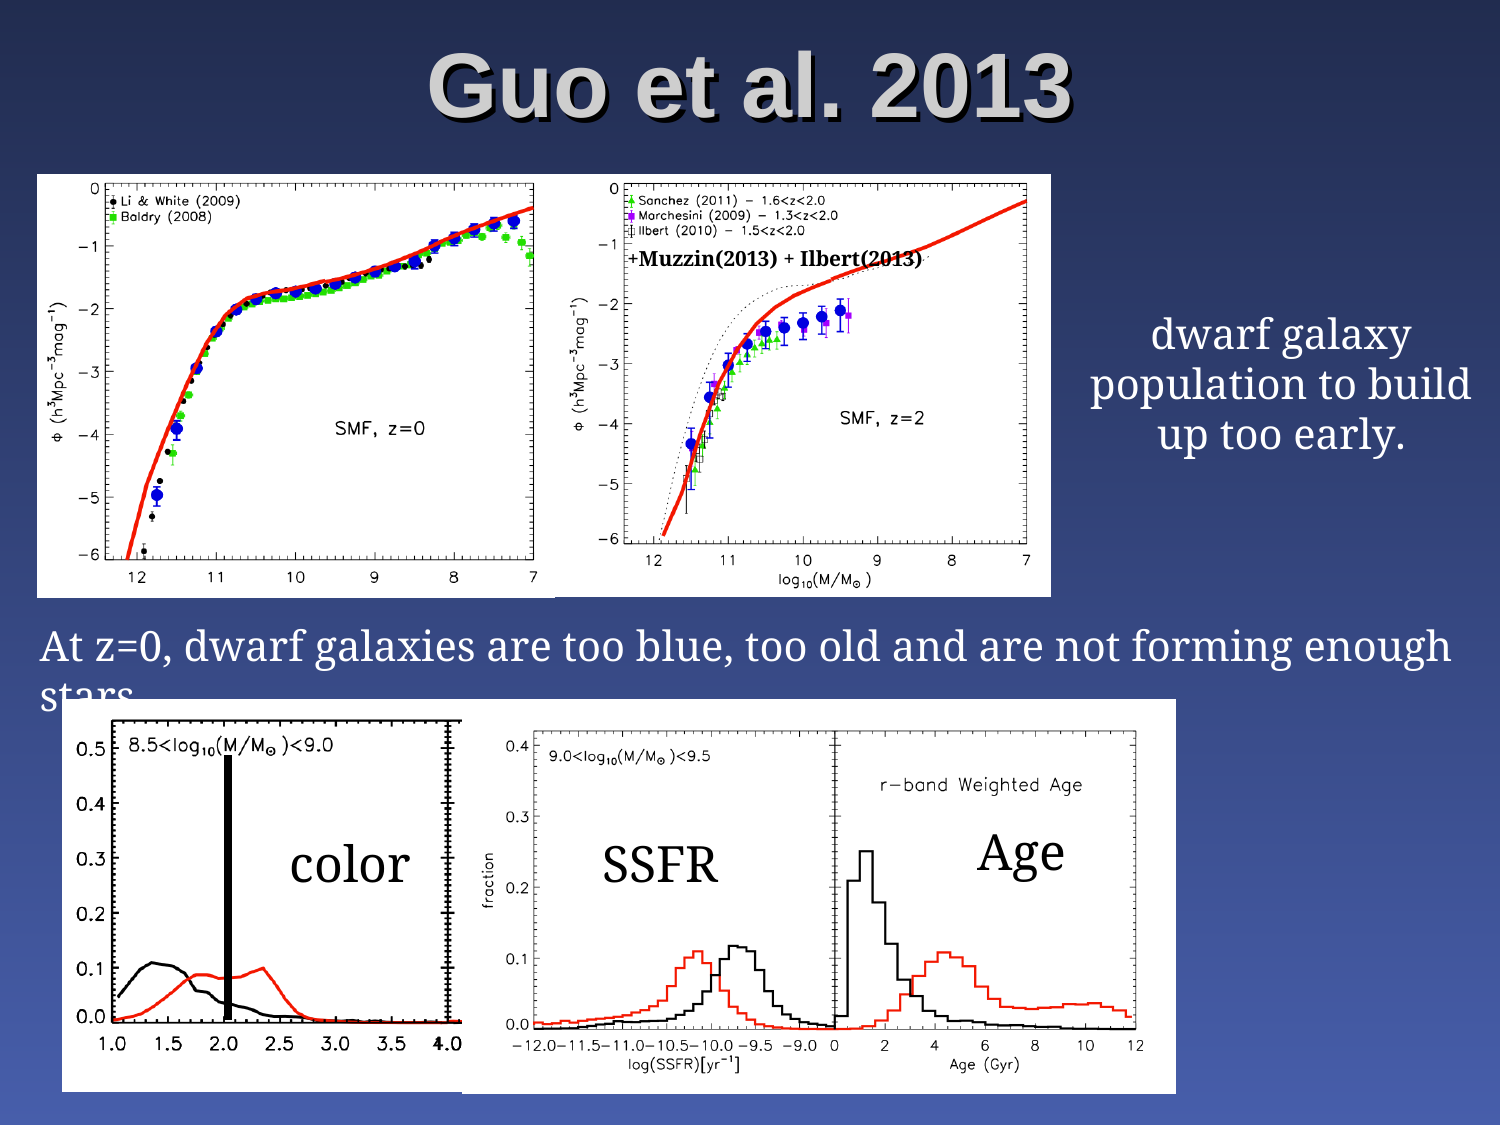

# Guo et al. 2013
+Muzzin(2013) + Ilbert(2013)
dwarf galaxy population to build up too early.
At z=0, dwarf galaxies are too blue, too old and are not forming enough stars
Age
color
SSFR